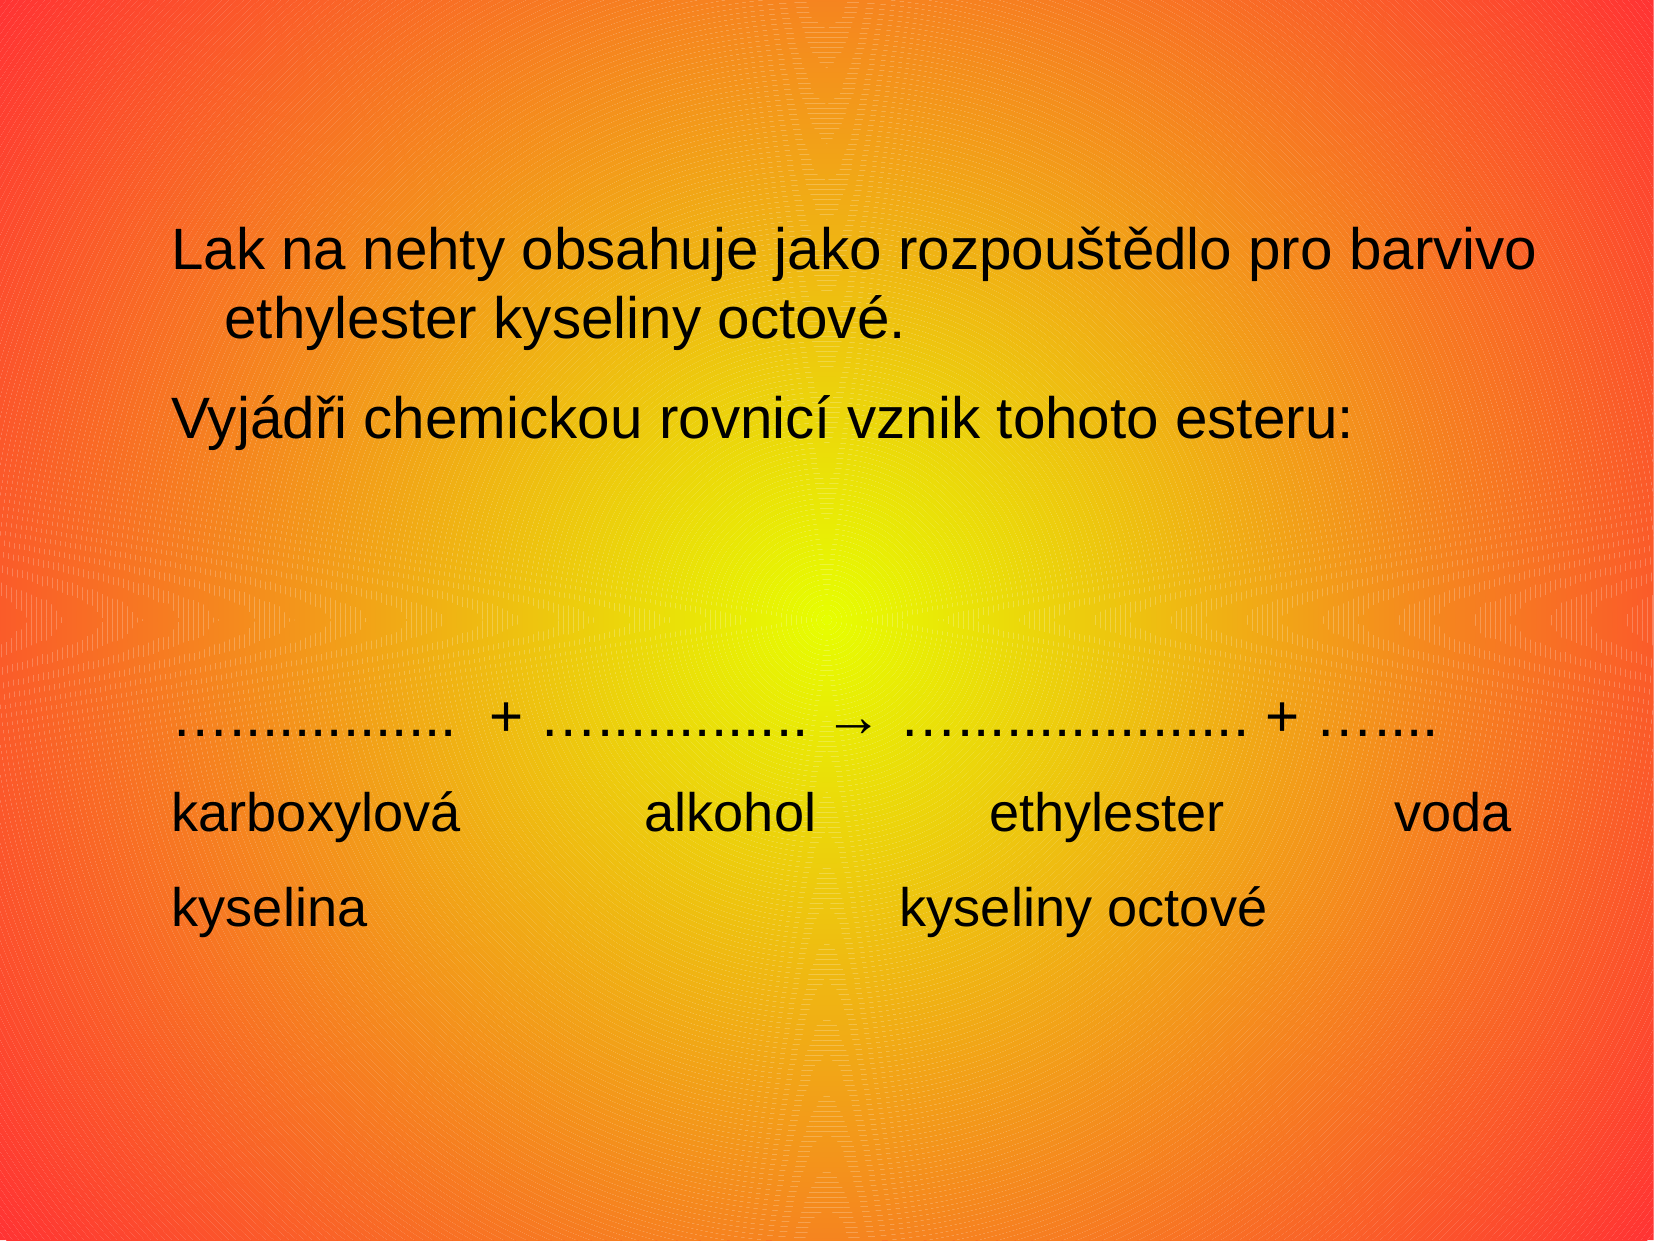

# Lak na nehty obsahuje jako rozpouštědlo pro barvivo ethylester kyseliny octové.
Vyjádři chemickou rovnicí vznik tohoto esteru:
….............. + …............. → ….................. + …....
karboxylová		 alkohol			 ethylester		 voda
kyselina							 kyseliny octové